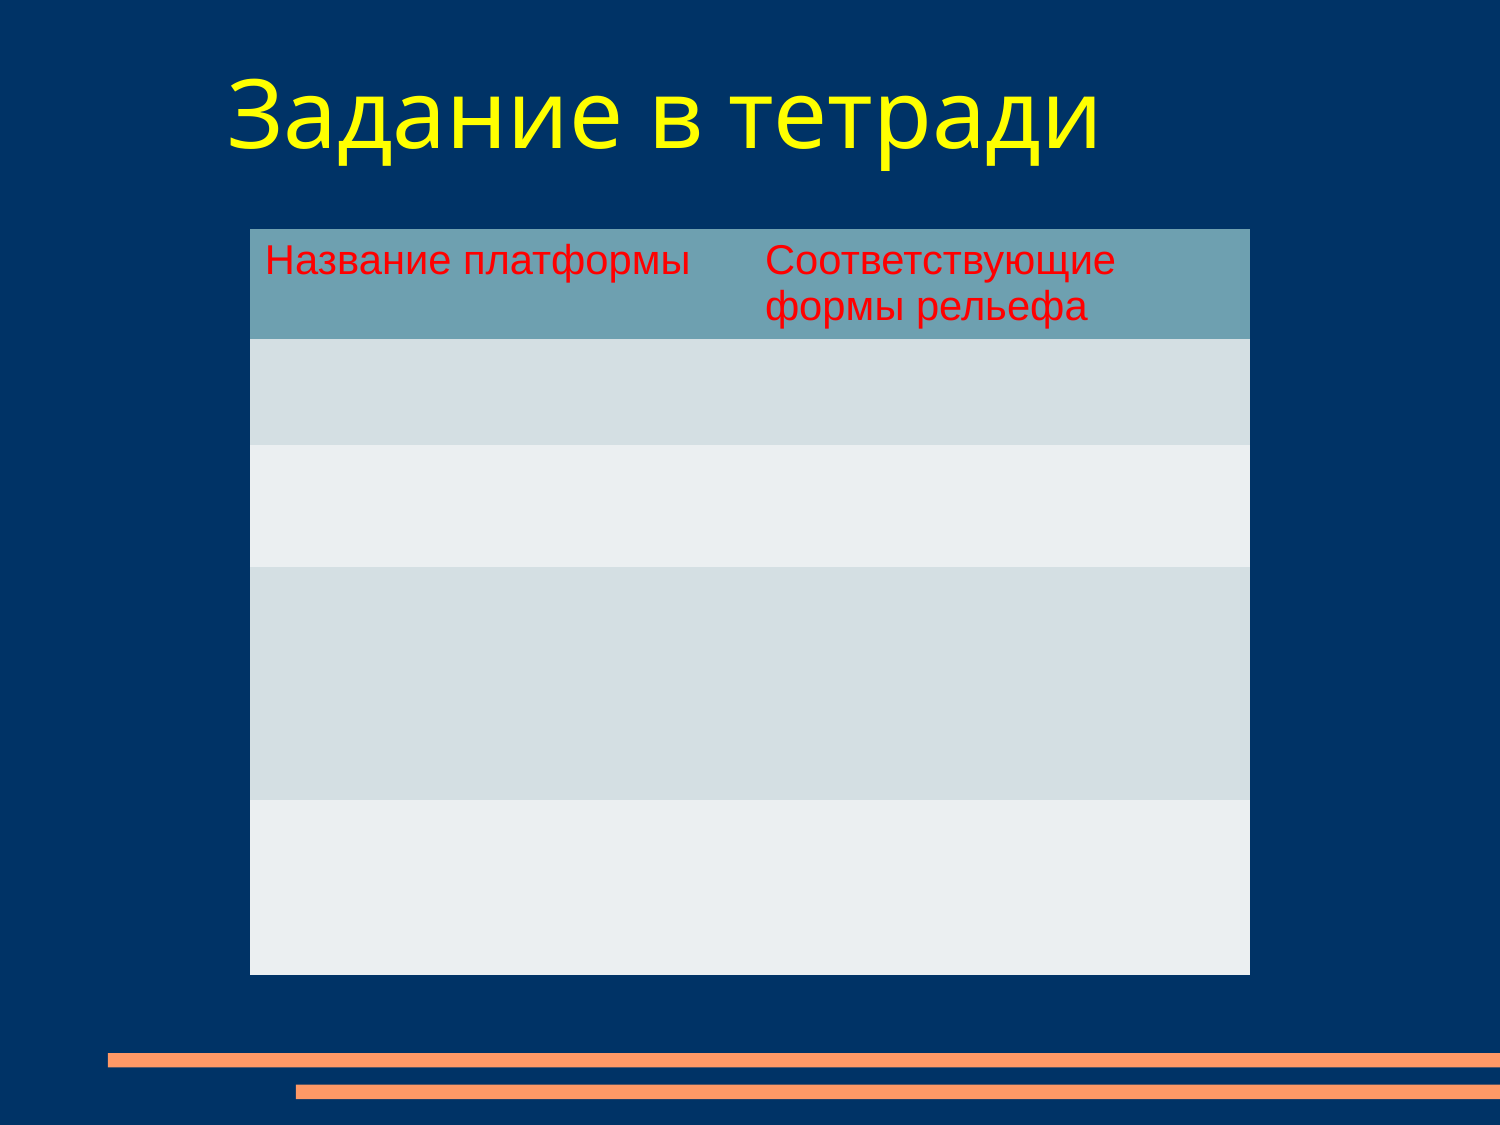

# Задание в тетради
| Название платформы | Соответствующие формы рельефа |
| --- | --- |
| | |
| | |
| | |
| | |